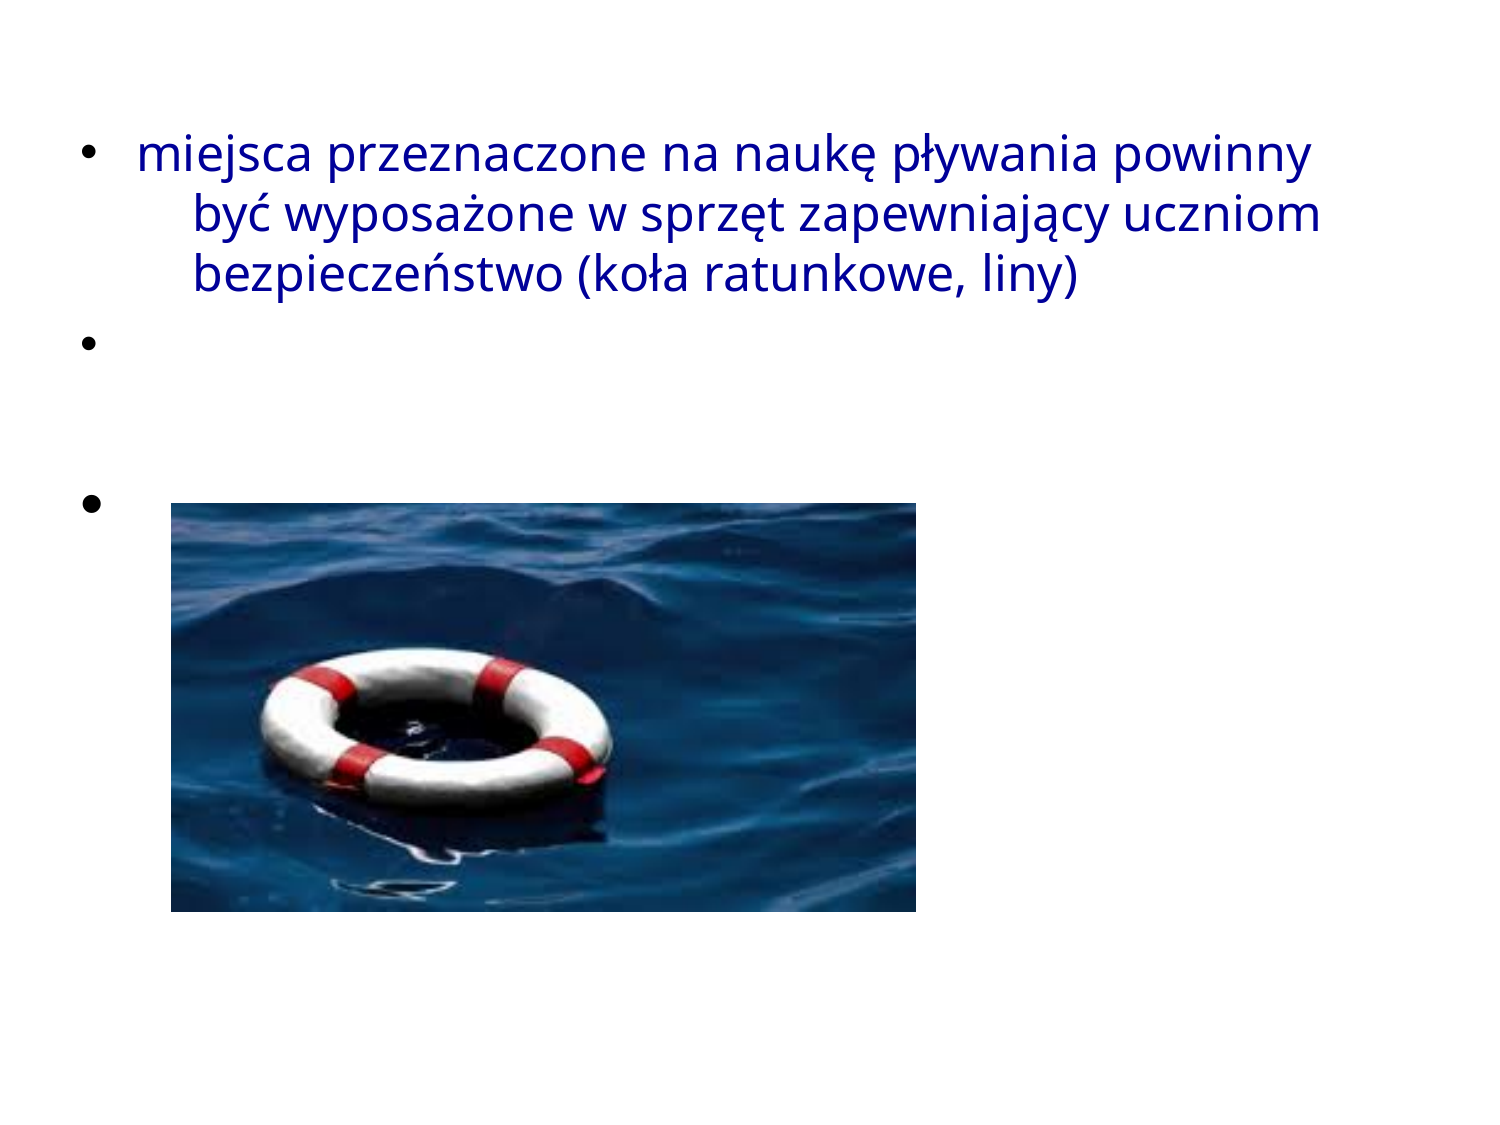

#
miejsca przeznaczone na naukę pływania powinny być wyposażone w sprzęt zapewniający uczniom bezpieczeństwo (koła ratunkowe, liny)